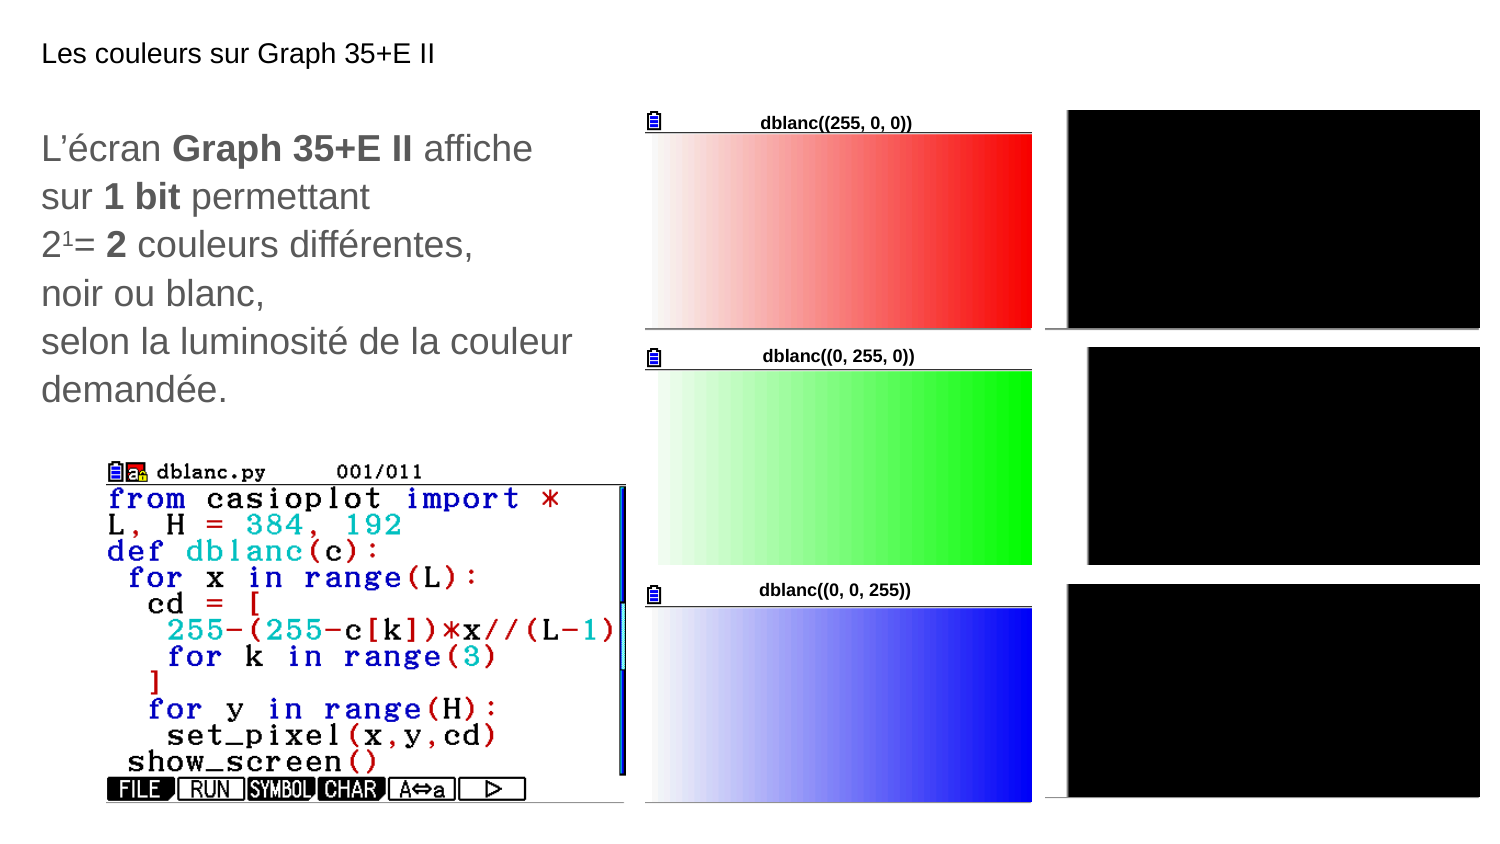

# Les couleurs sur Graph 35+E II
dblanc((255, 0, 0))
L’écran Graph 35+E II affiche sur 1 bit permettant
21= 2 couleurs différentes,
noir ou blanc,
selon la luminosité de la couleur demandée.
dblanc((0, 255, 0))
dblanc((0, 0, 255))